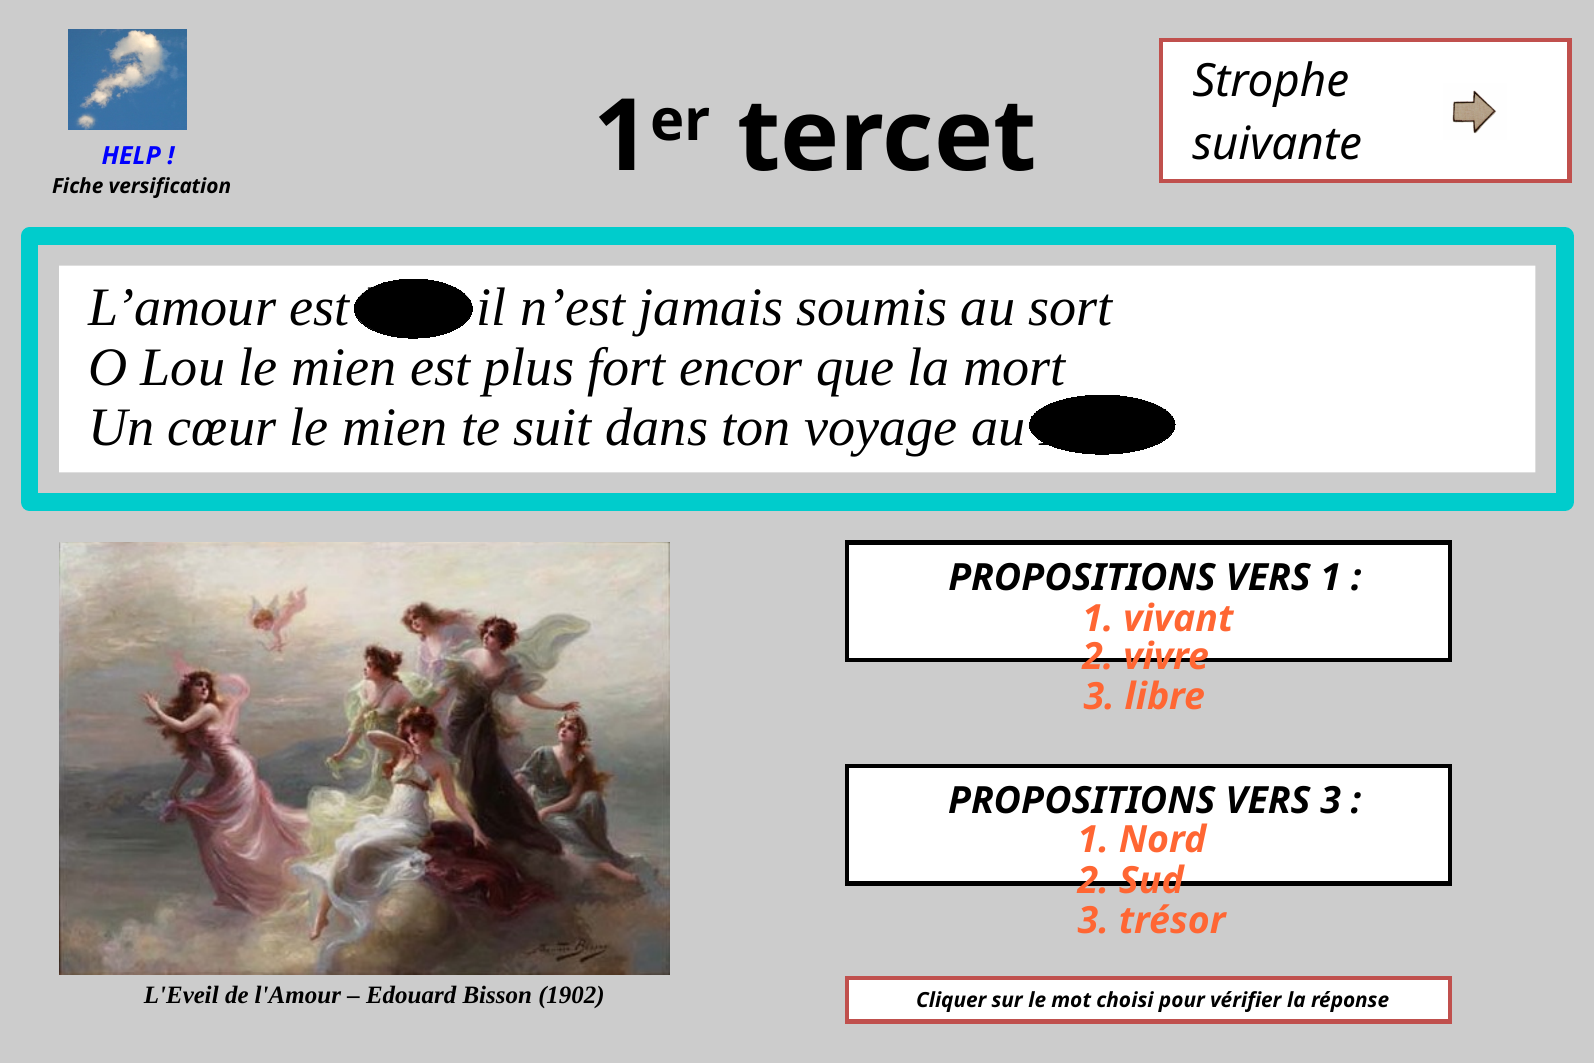

HELP !
Fiche versification
Strophe
suivante
# 1er tercet
L’amour est libre il n’est jamais soumis au sort
O Lou le mien est plus fort encor que la mort
Un cœur le mien te suit dans ton voyage au Nord
PROPOSITIONS VERS 1 :
1. vivant
2. vivre
3. libre
PROPOSITIONS VERS 3 :
1. Nord
2. Sud
3. trésor
L'Eveil de l'Amour – Edouard Bisson (1902)
Cliquer sur le mot choisi pour vérifier la réponse